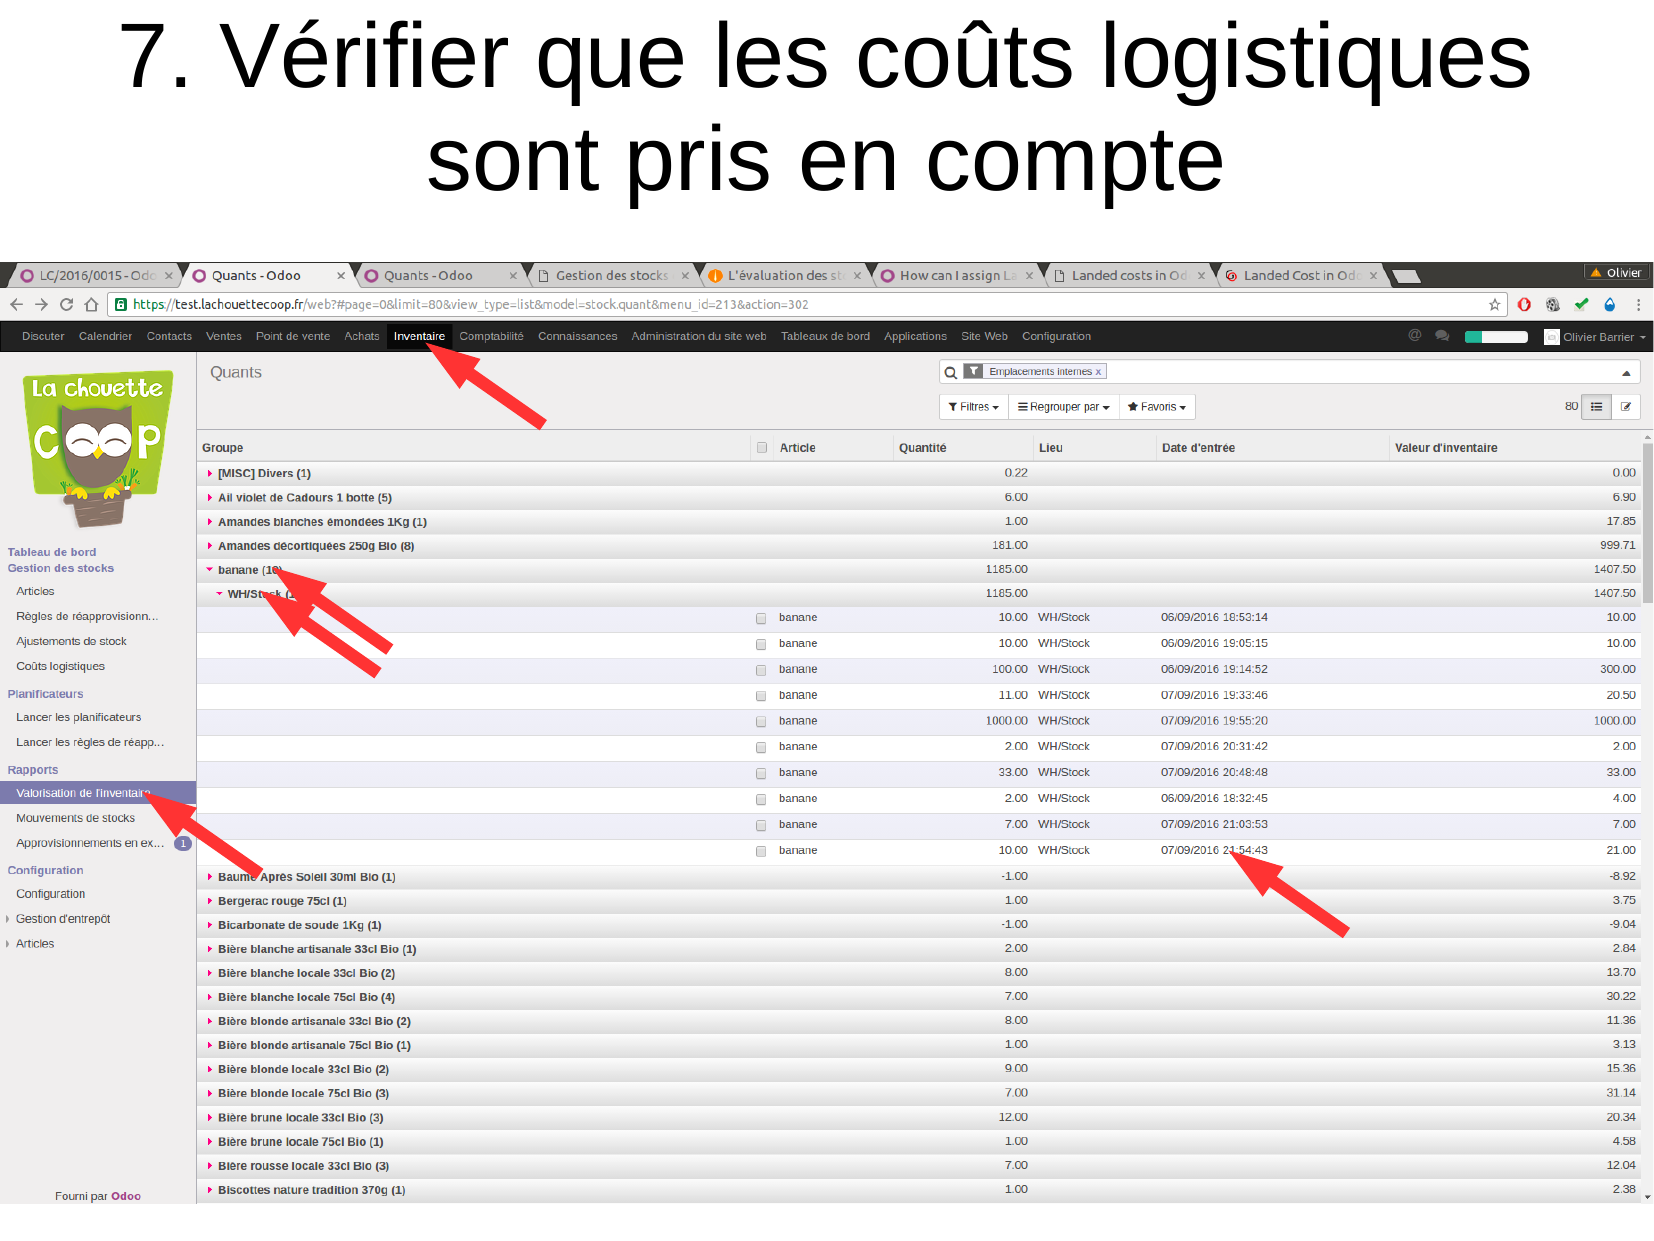

# 7. Vérifier que les coûts logistiques sont pris en compte